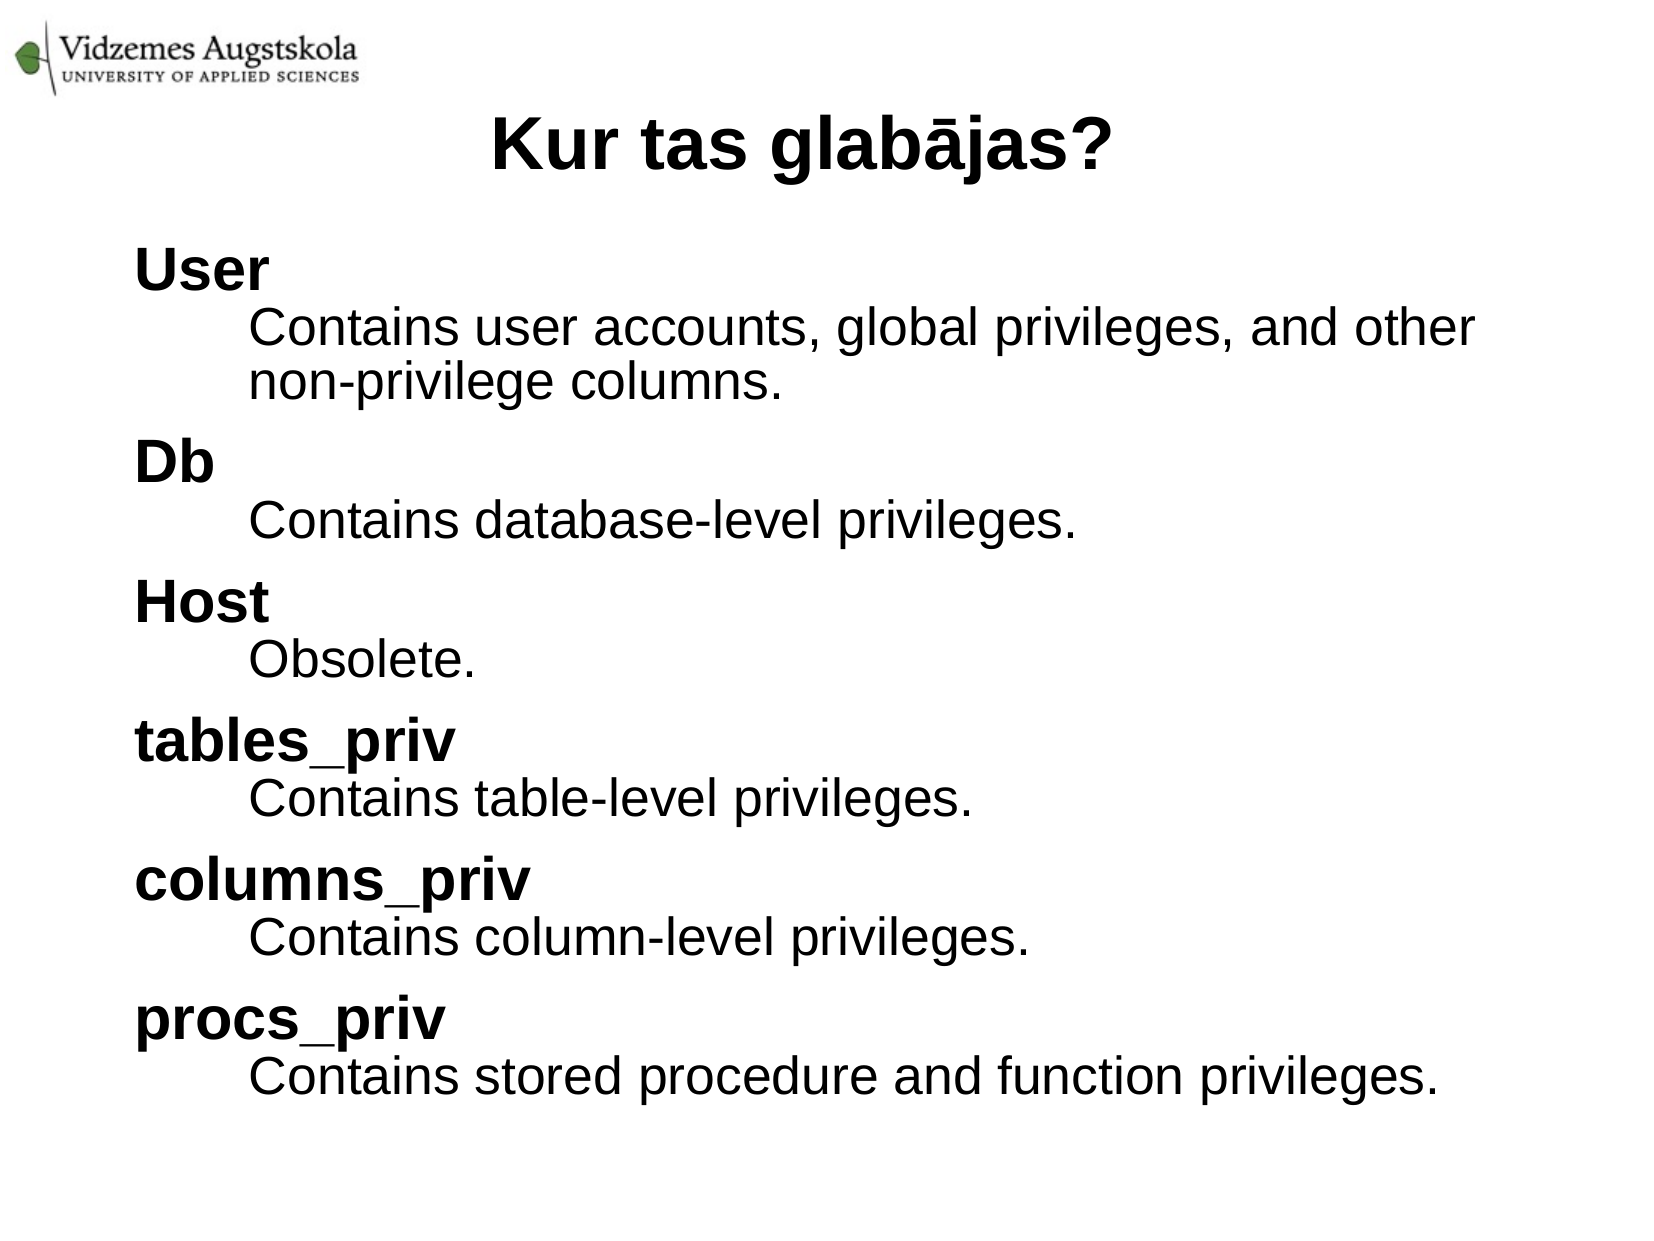

# Kur tas glabājas?
User
Contains user accounts, global privileges, and other non-privilege columns.
Db
Contains database-level privileges.
Host
Obsolete.
tables_priv
Contains table-level privileges.
columns_priv
Contains column-level privileges.
procs_priv
Contains stored procedure and function privileges.